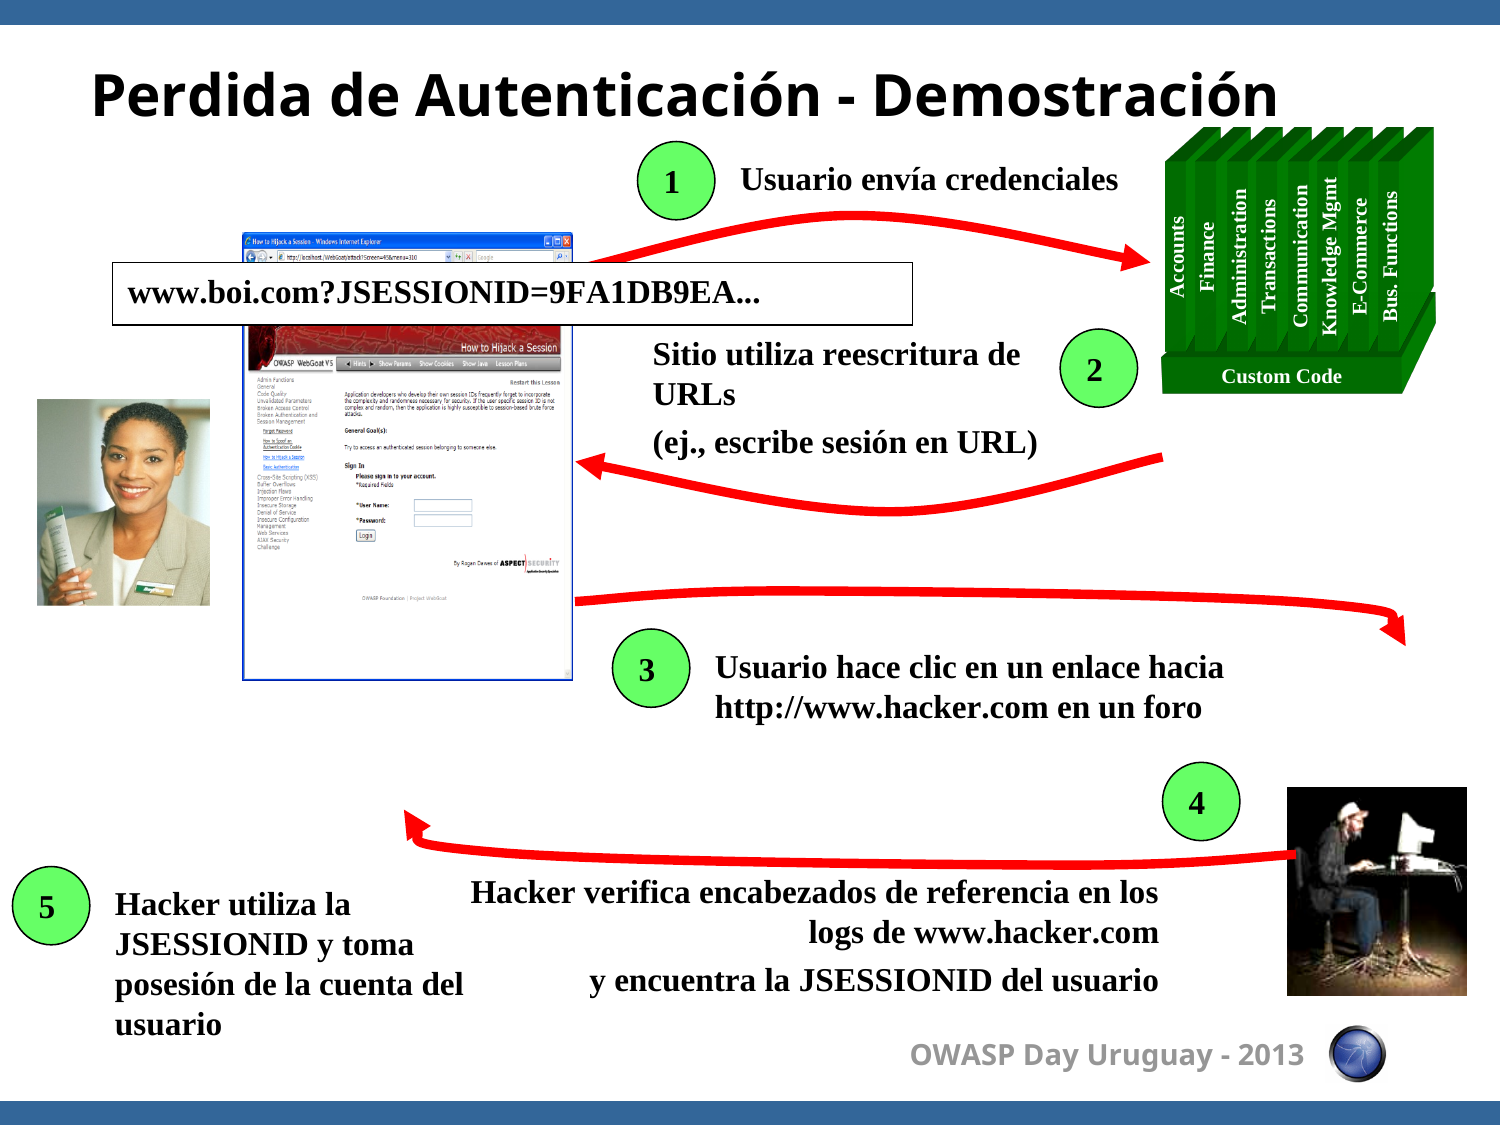

# Perdida de Autenticación - Demostración
1
Usuario envía credenciales
Finance
Transactions
Accounts
Administration
Communication
Knowledge Mgmt
E-Commerce
Bus. Functions
Custom Code
www.boi.com?JSESSIONID=9FA1DB9EA...
Sitio utiliza reescritura de URLs
(ej., escribe sesión en URL)
2
3
Usuario hace clic en un enlace hacia http://www.hacker.com en un foro
4
Hacker verifica encabezados de referencia en los logs de www.hacker.com
y encuentra la JSESSIONID del usuario
5
Hacker utiliza la JSESSIONID y toma posesión de la cuenta del usuario